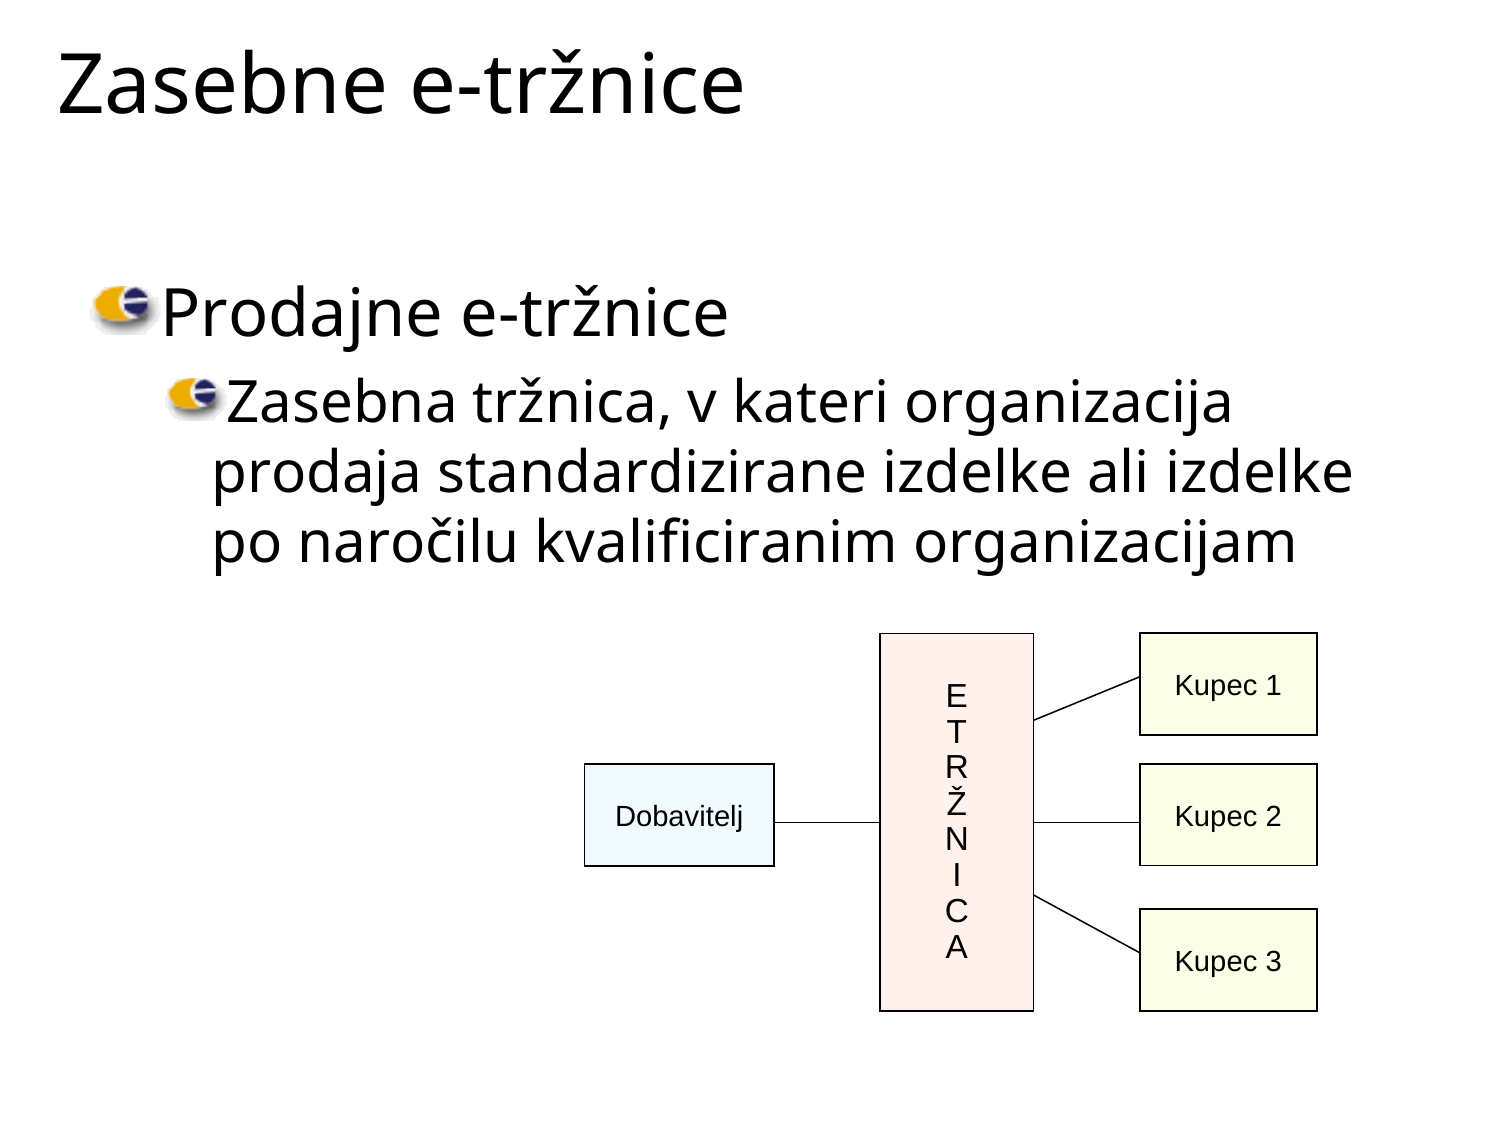

# Zasebne e-tržnice
Prodajne e-tržnice
Zasebna tržnica, v kateri organizacija prodaja standardizirane izdelke ali izdelke po naročilu kvalificiranim organizacijam
E
T
R
Ž
N
I
C
A
Kupec 1
Kupec 2
Kupec 3
Dobavitelj